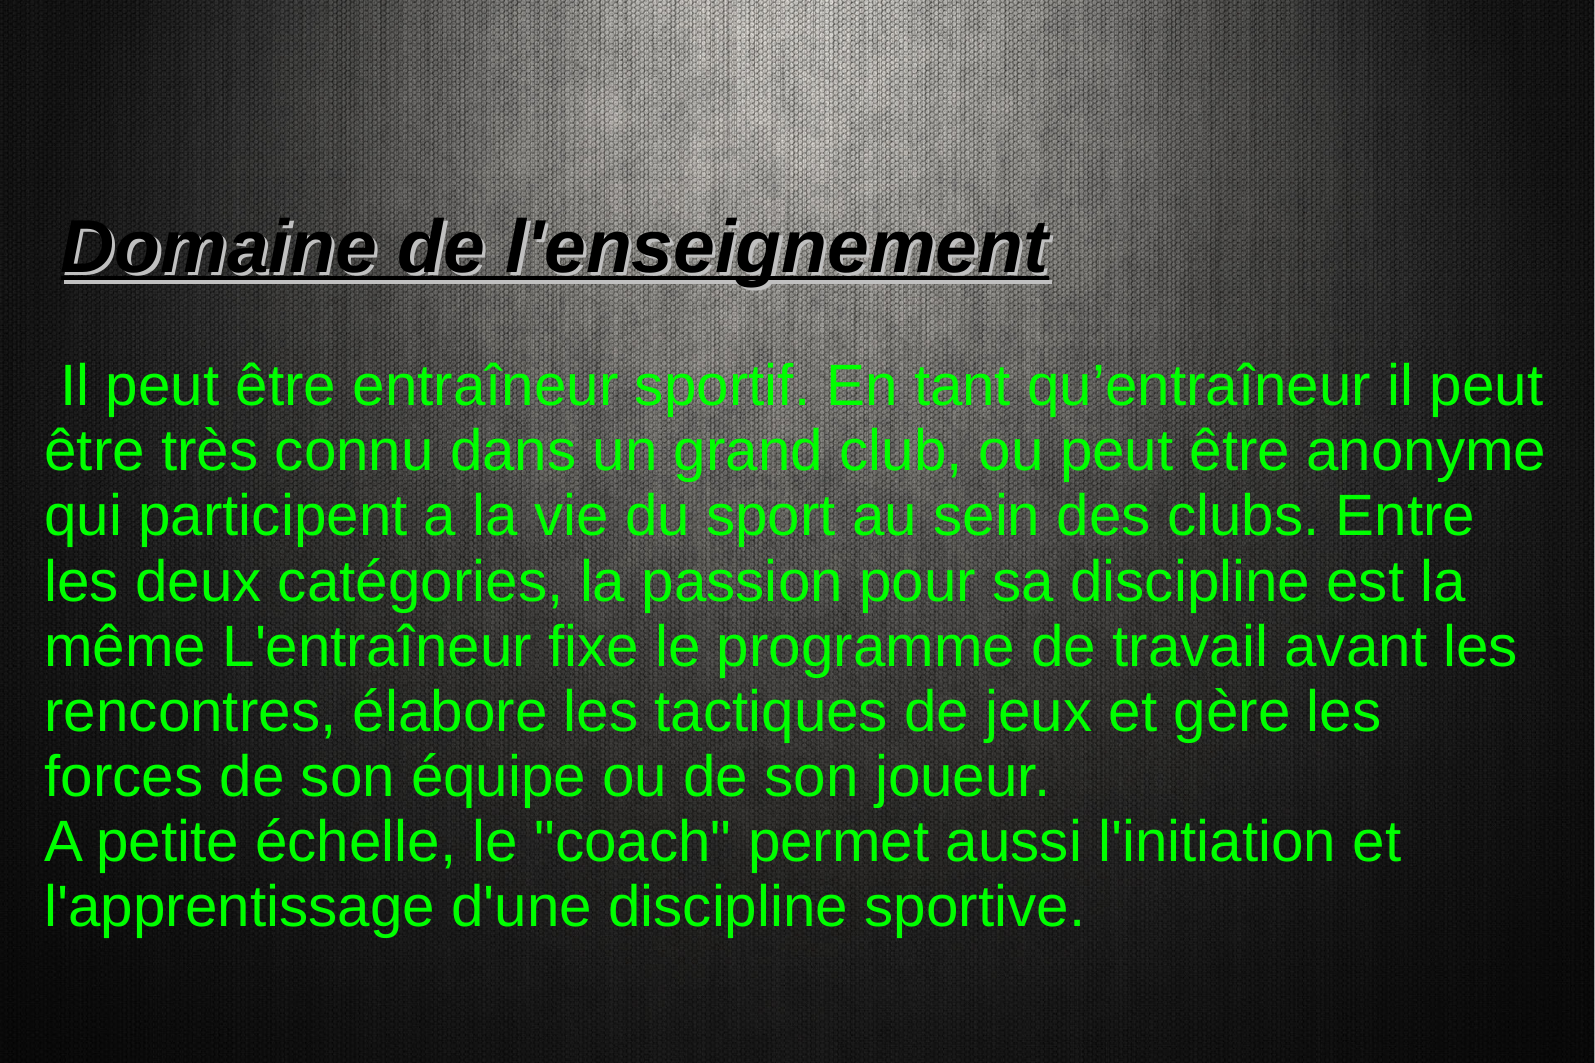

#
 Domaine de l'enseignement
 Il peut être entraîneur sportif. En tant qu’entraîneur il peut être très connu dans un grand club, ou peut être anonyme qui participent a la vie du sport au sein des clubs. Entre les deux catégories, la passion pour sa discipline est la même L'entraîneur fixe le programme de travail avant les rencontres, élabore les tactiques de jeux et gère les forces de son équipe ou de son joueur.
A petite échelle, le "coach" permet aussi l'initiation et l'apprentissage d'une discipline sportive.